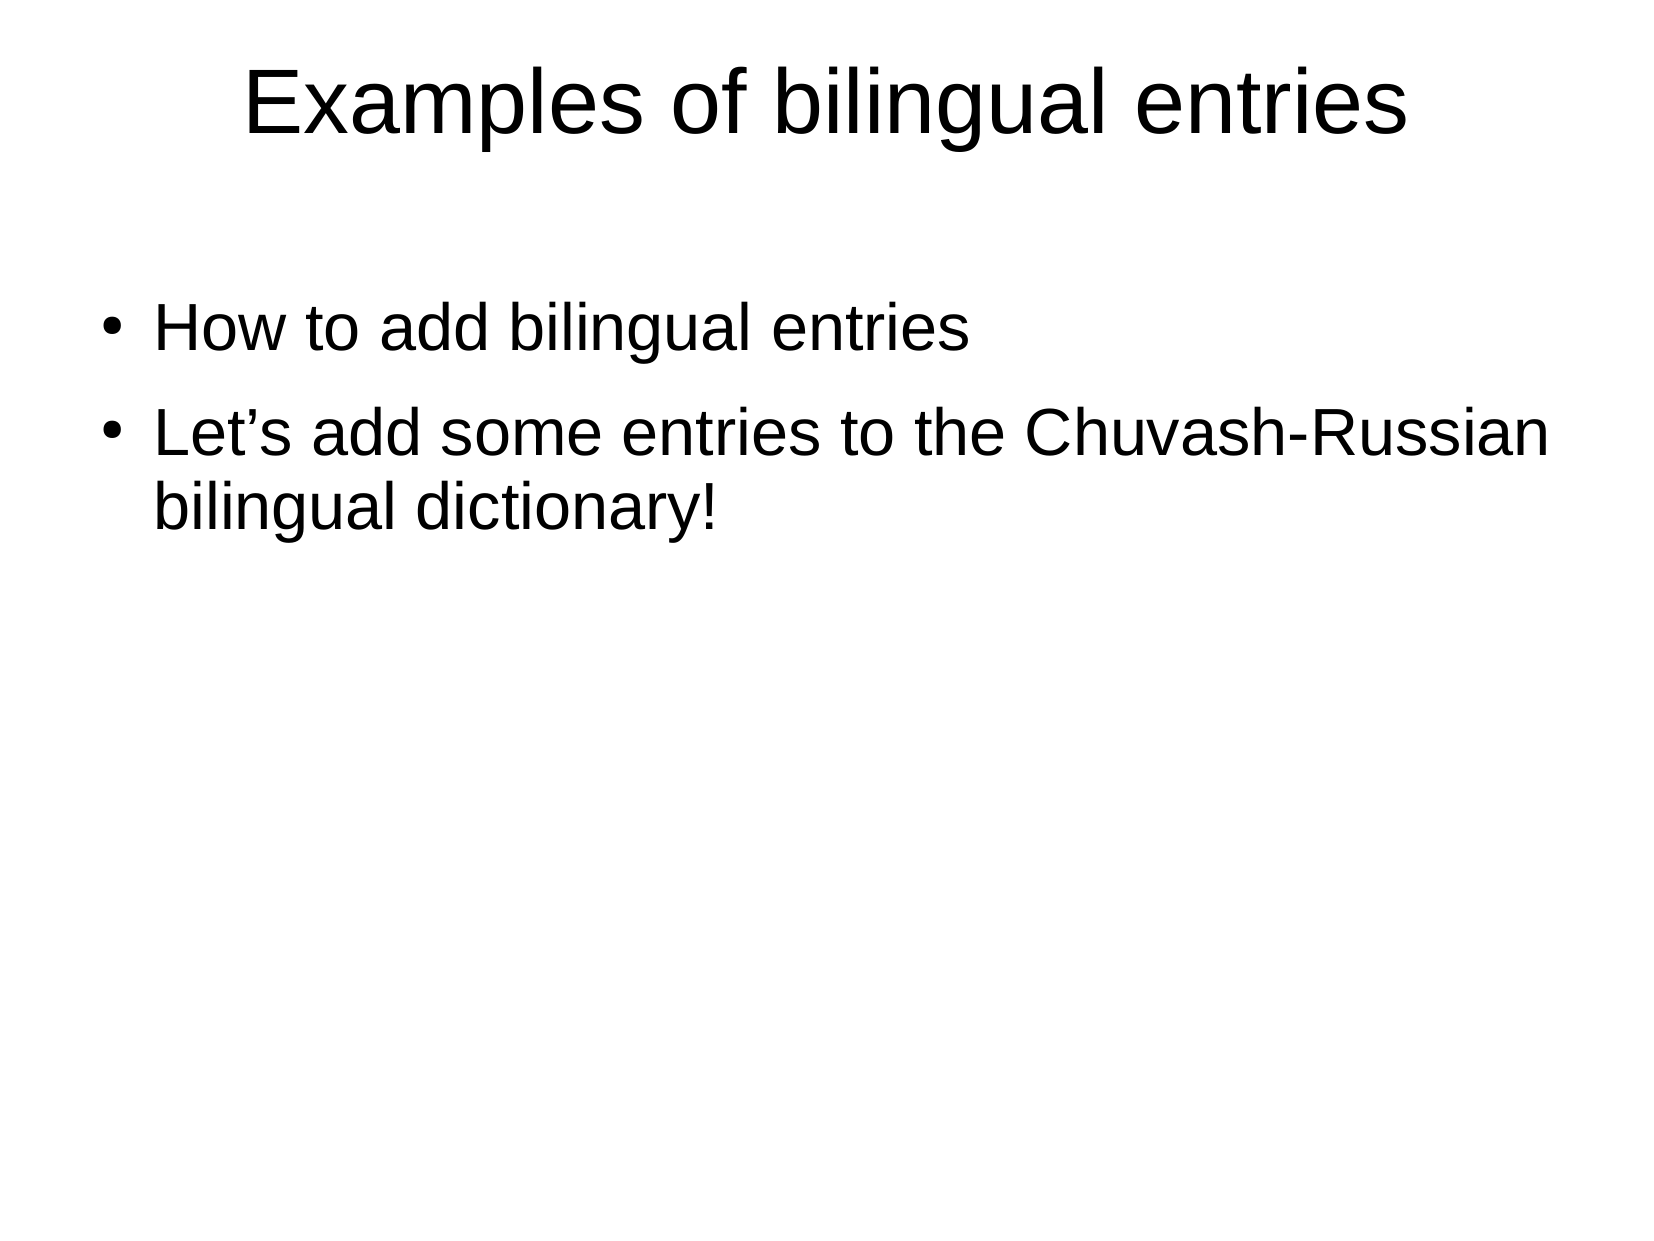

# Examples of bilingual entries
How to add bilingual entries
Let’s add some entries to the Chuvash-Russian bilingual dictionary!